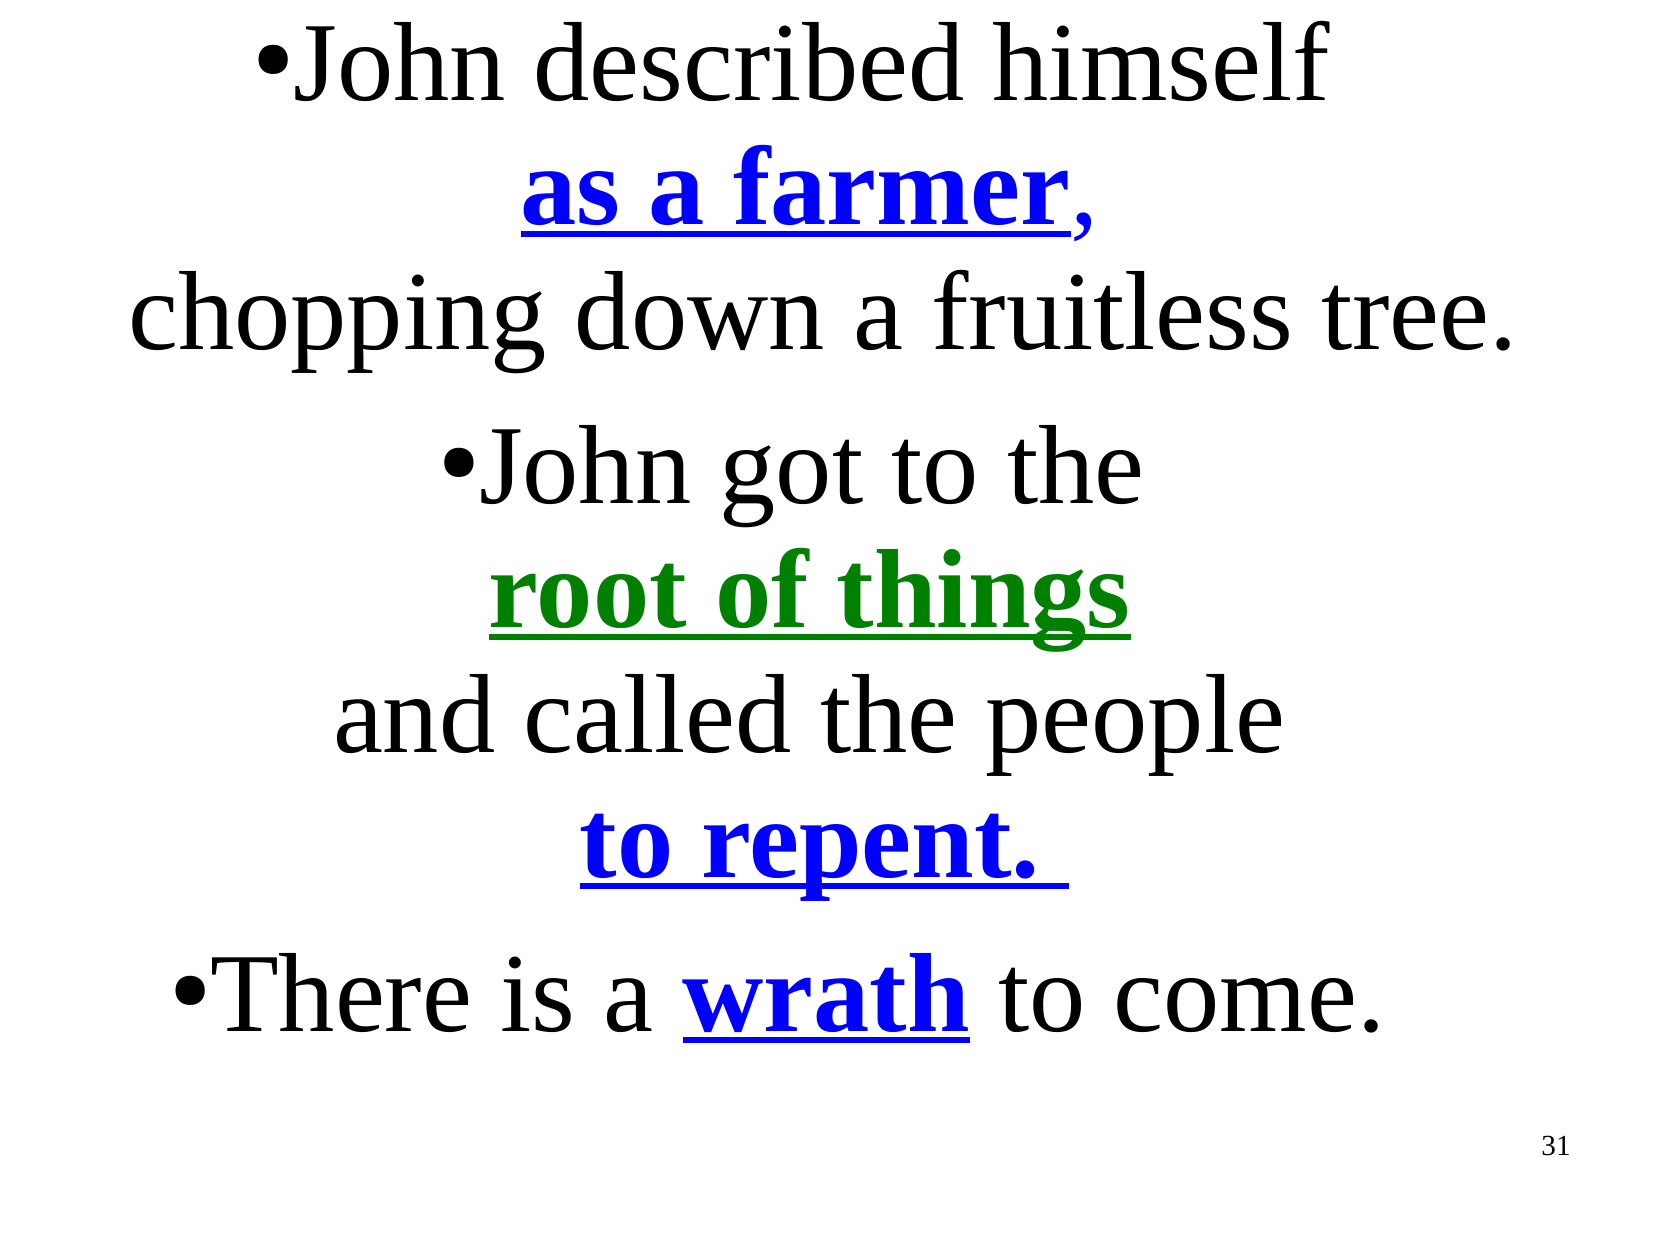

# John described himself as a farmer, chopping down a fruitless tree.
John got to the
root of things
and called the people
to repent.
There is a wrath to come.
31